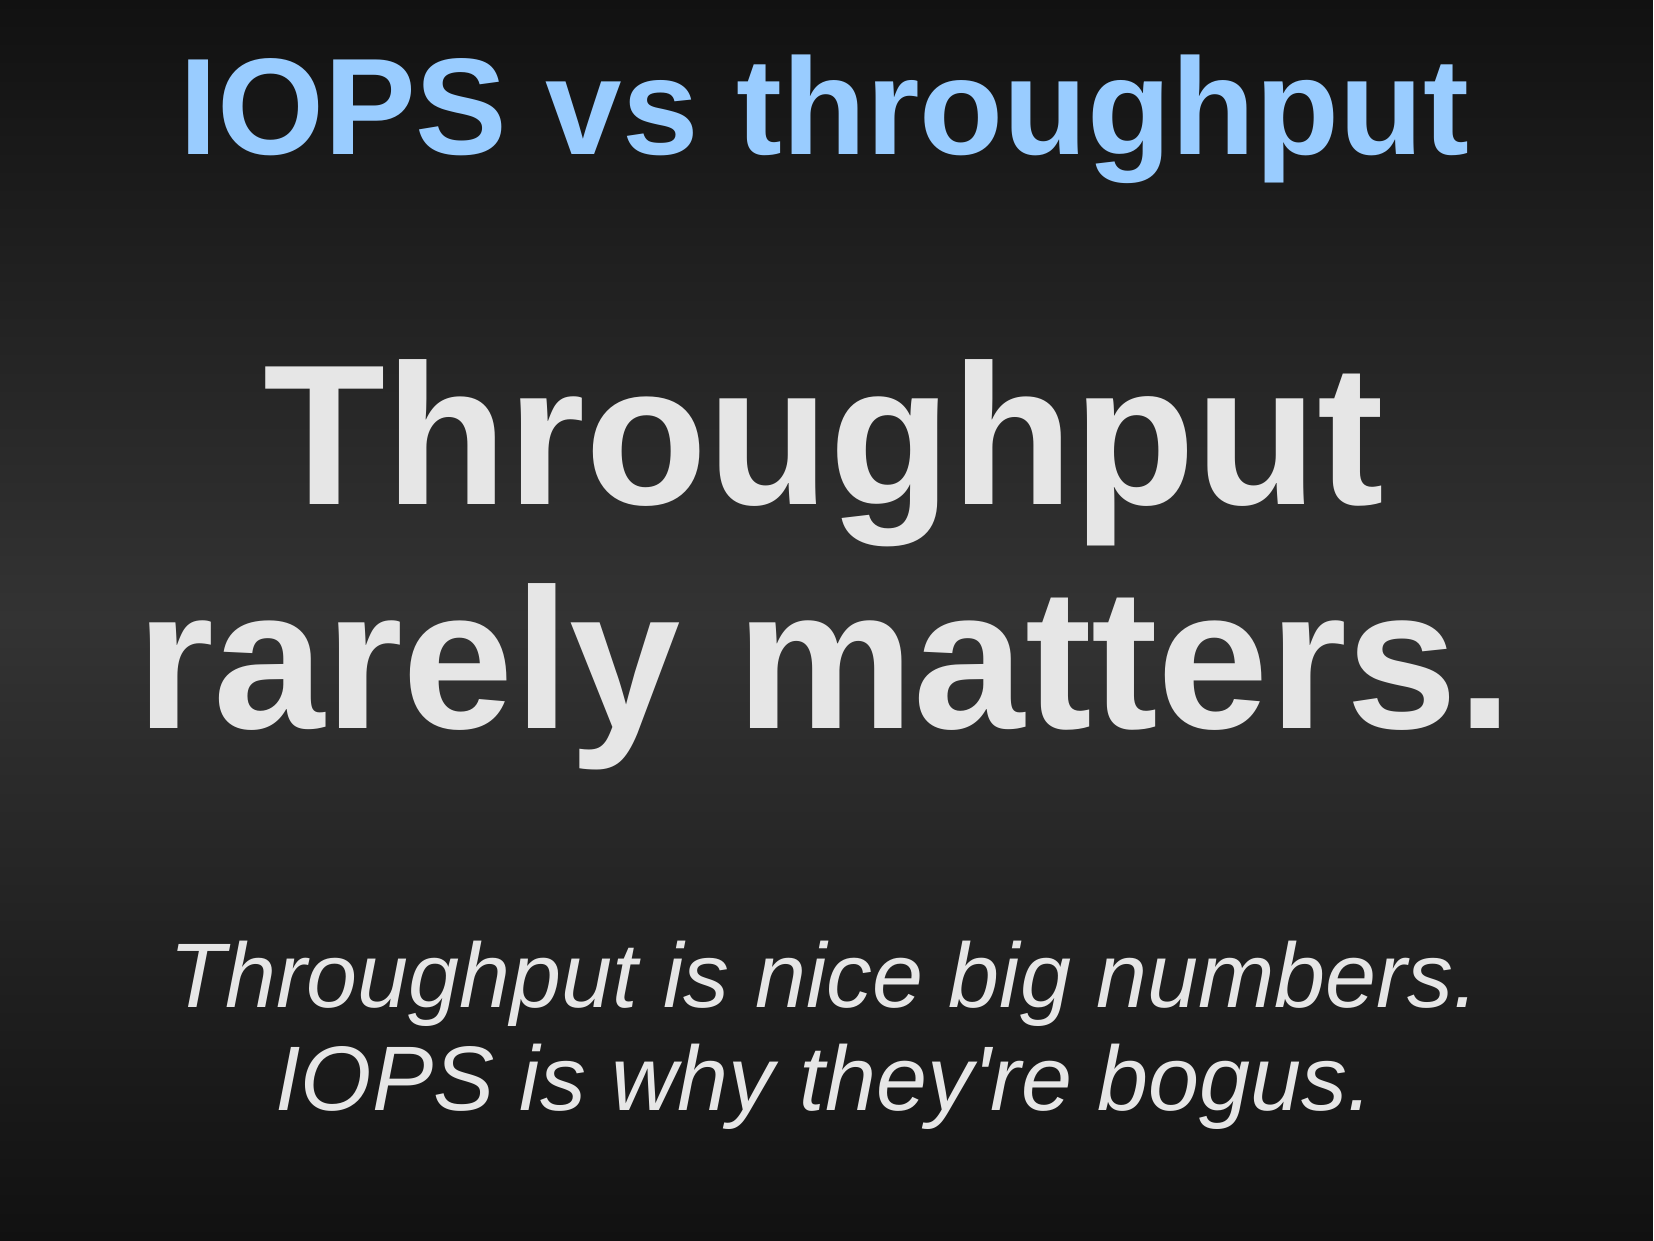

# IOPS vs throughput
Throughput rarely matters.
Throughput is nice big numbers.
IOPS is why they're bogus.